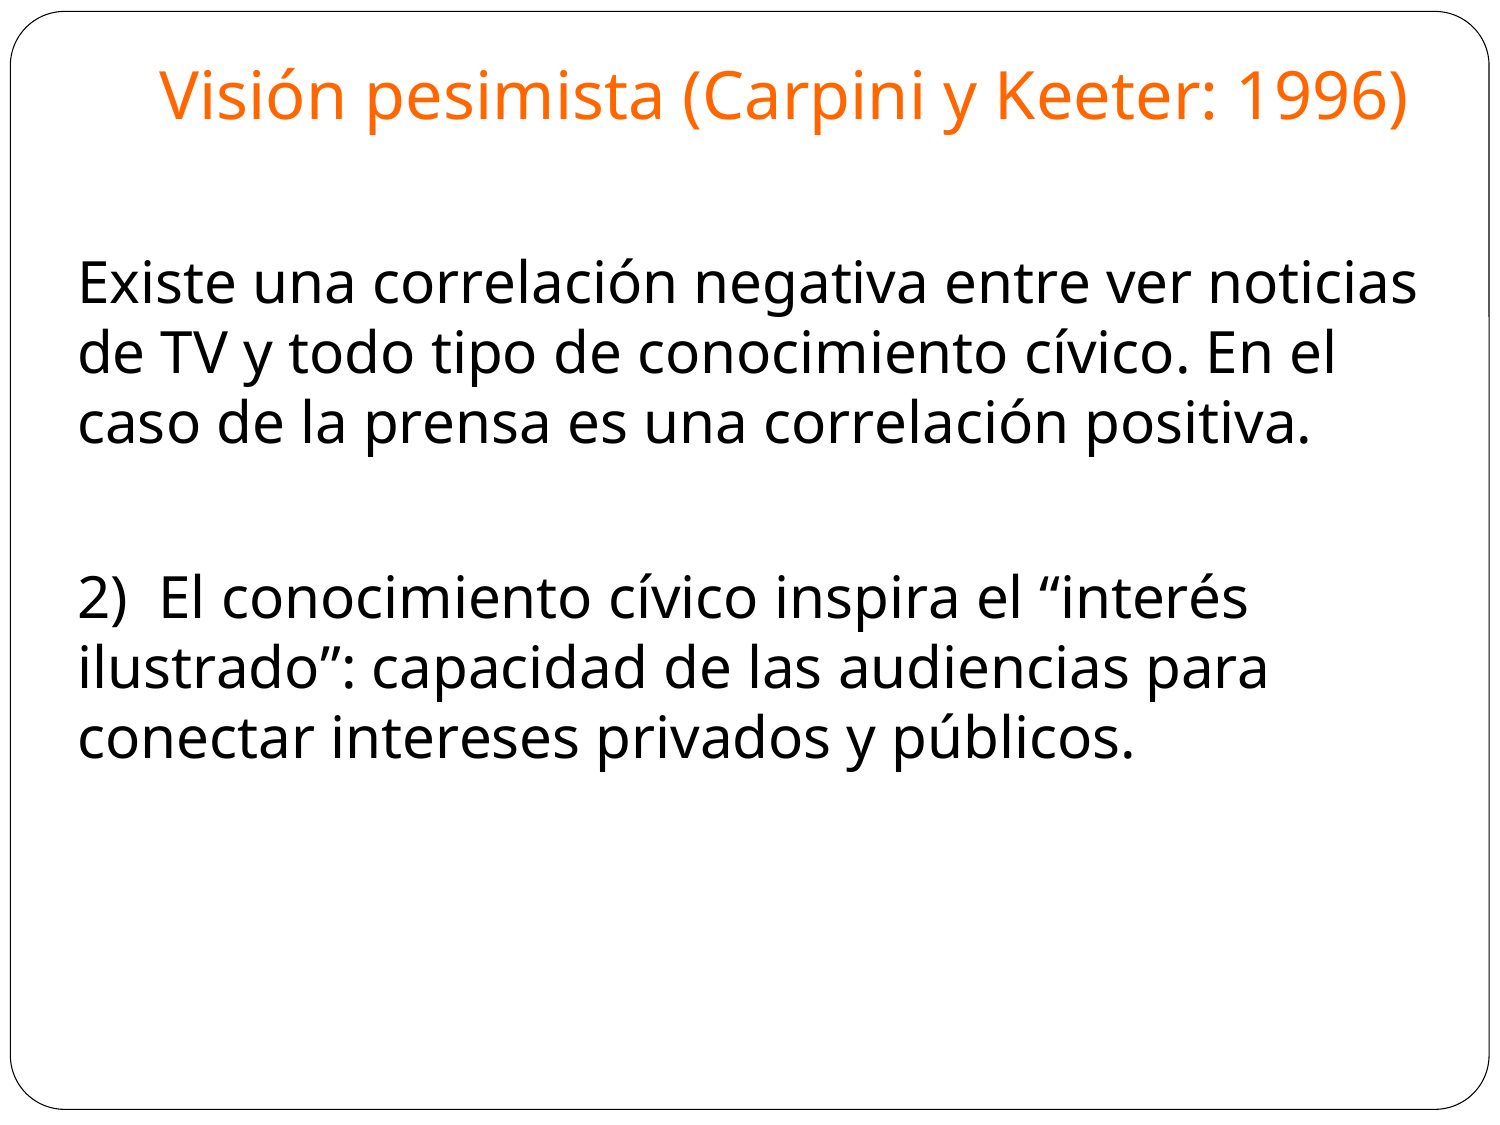

#
Visión pesimista (Carpini y Keeter: 1996)
Existe una correlación negativa entre ver noticias de TV y todo tipo de conocimiento cívico. En el caso de la prensa es una correlación positiva.
2) El conocimiento cívico inspira el “interés ilustrado”: capacidad de las audiencias para conectar intereses privados y públicos.